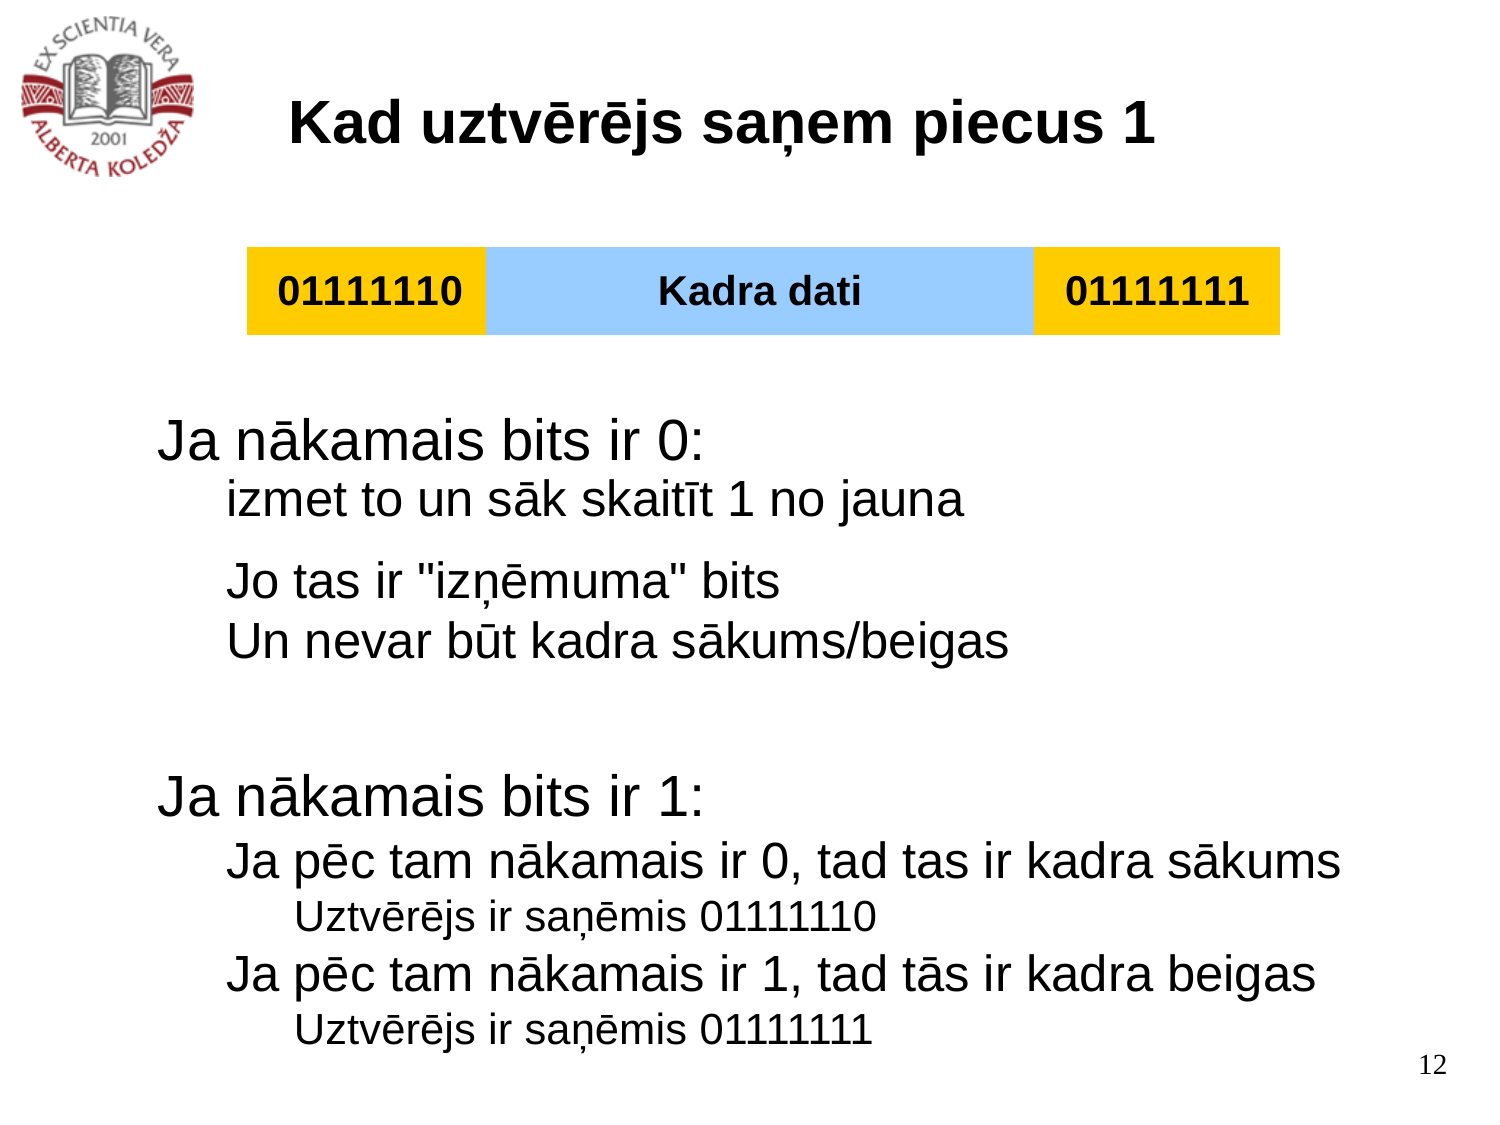

# Kad uztvērējs saņem piecus 1
Ja nākamais bits ir 0:
izmet to un sāk skaitīt 1 no jauna
Jo tas ir "izņēmuma" bits
Un nevar būt kadra sākums/beigas
Ja nākamais bits ir 1:
Ja pēc tam nākamais ir 0, tad tas ir kadra sākums
Uztvērējs ir saņēmis 01111110
Ja pēc tam nākamais ir 1, tad tās ir kadra beigas
Uztvērējs ir saņēmis 01111111
01111110
Kadra dati
01111111